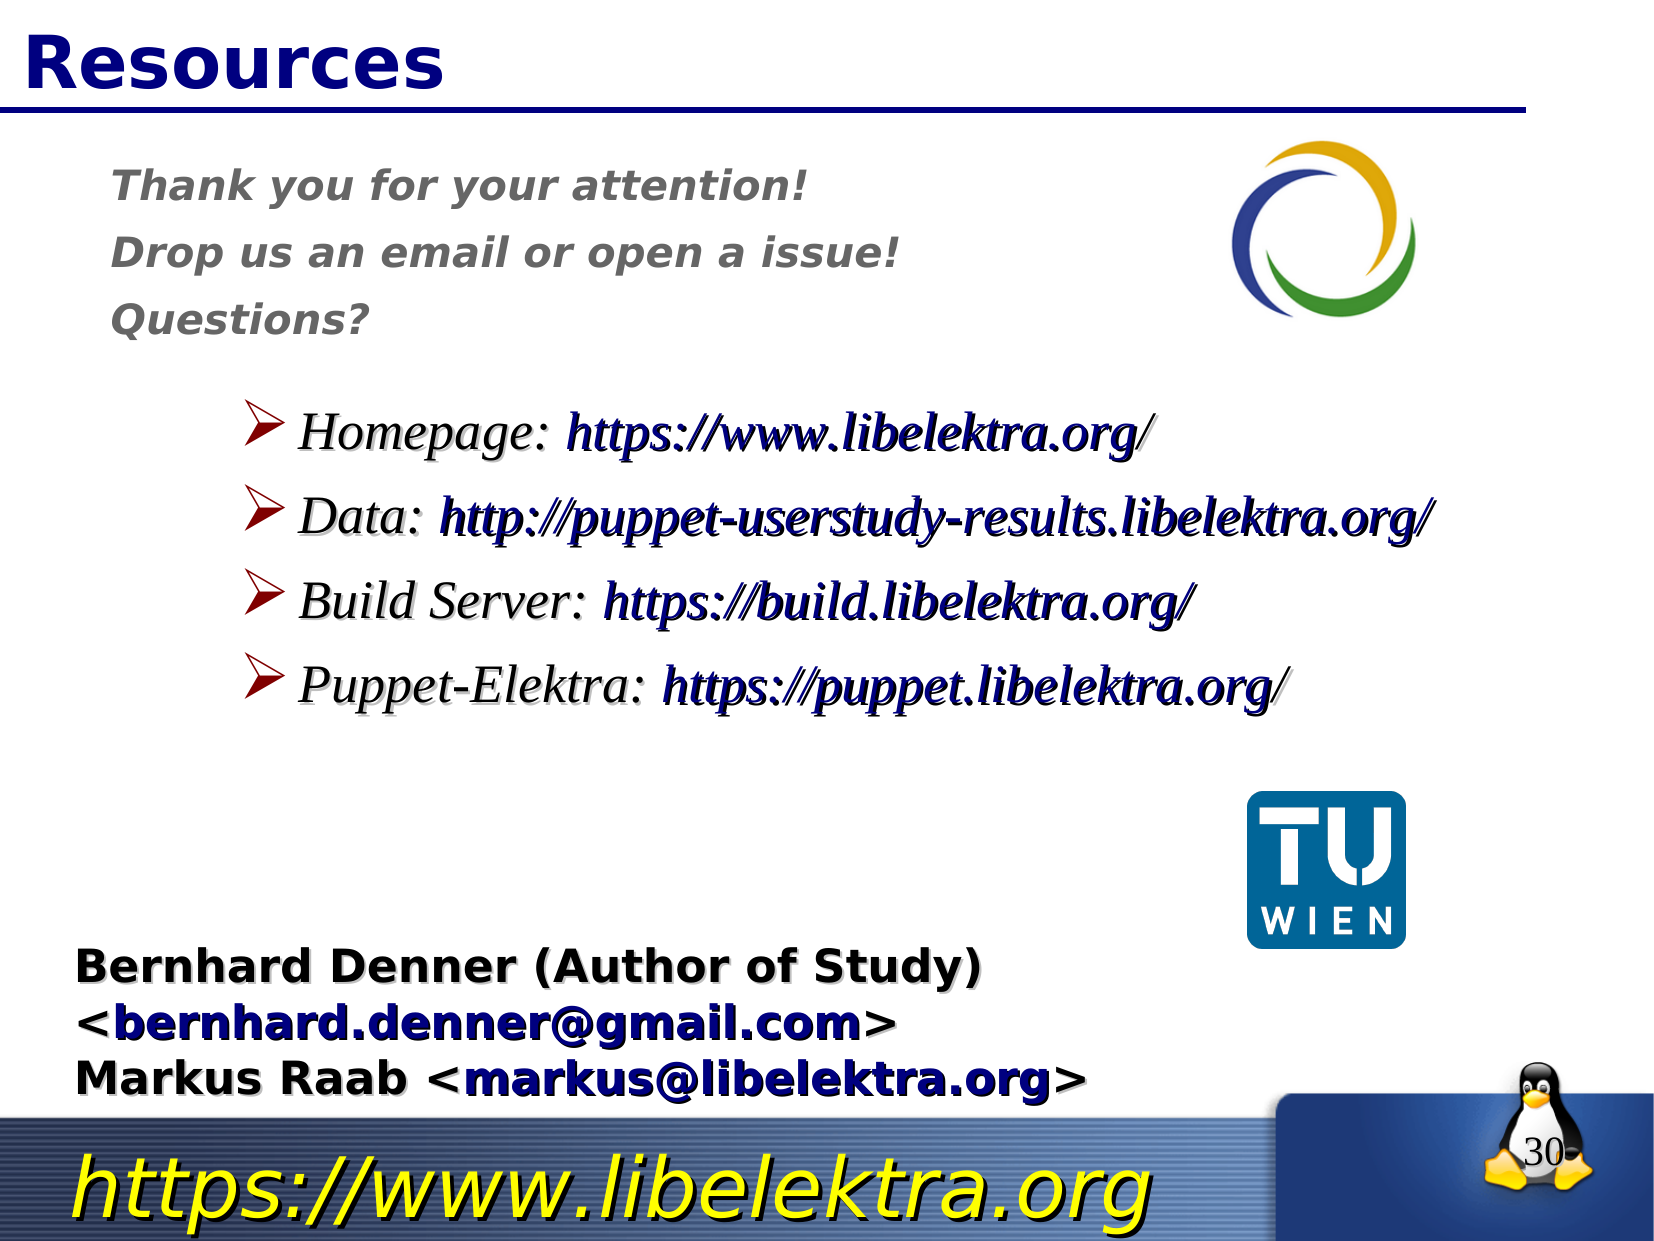

Resources
Thank you for your attention!
Drop us an email or open a issue!
Questions?
# Homepage: https://www.libelektra.org/
Data: http://puppet-userstudy-results.libelektra.org/
Build Server: https://build.libelektra.org/
Puppet-Elektra: https://puppet.libelektra.org/
Bernhard Denner (Author of Study)
<bernhard.denner@gmail.com>
Markus Raab <markus@libelektra.org>